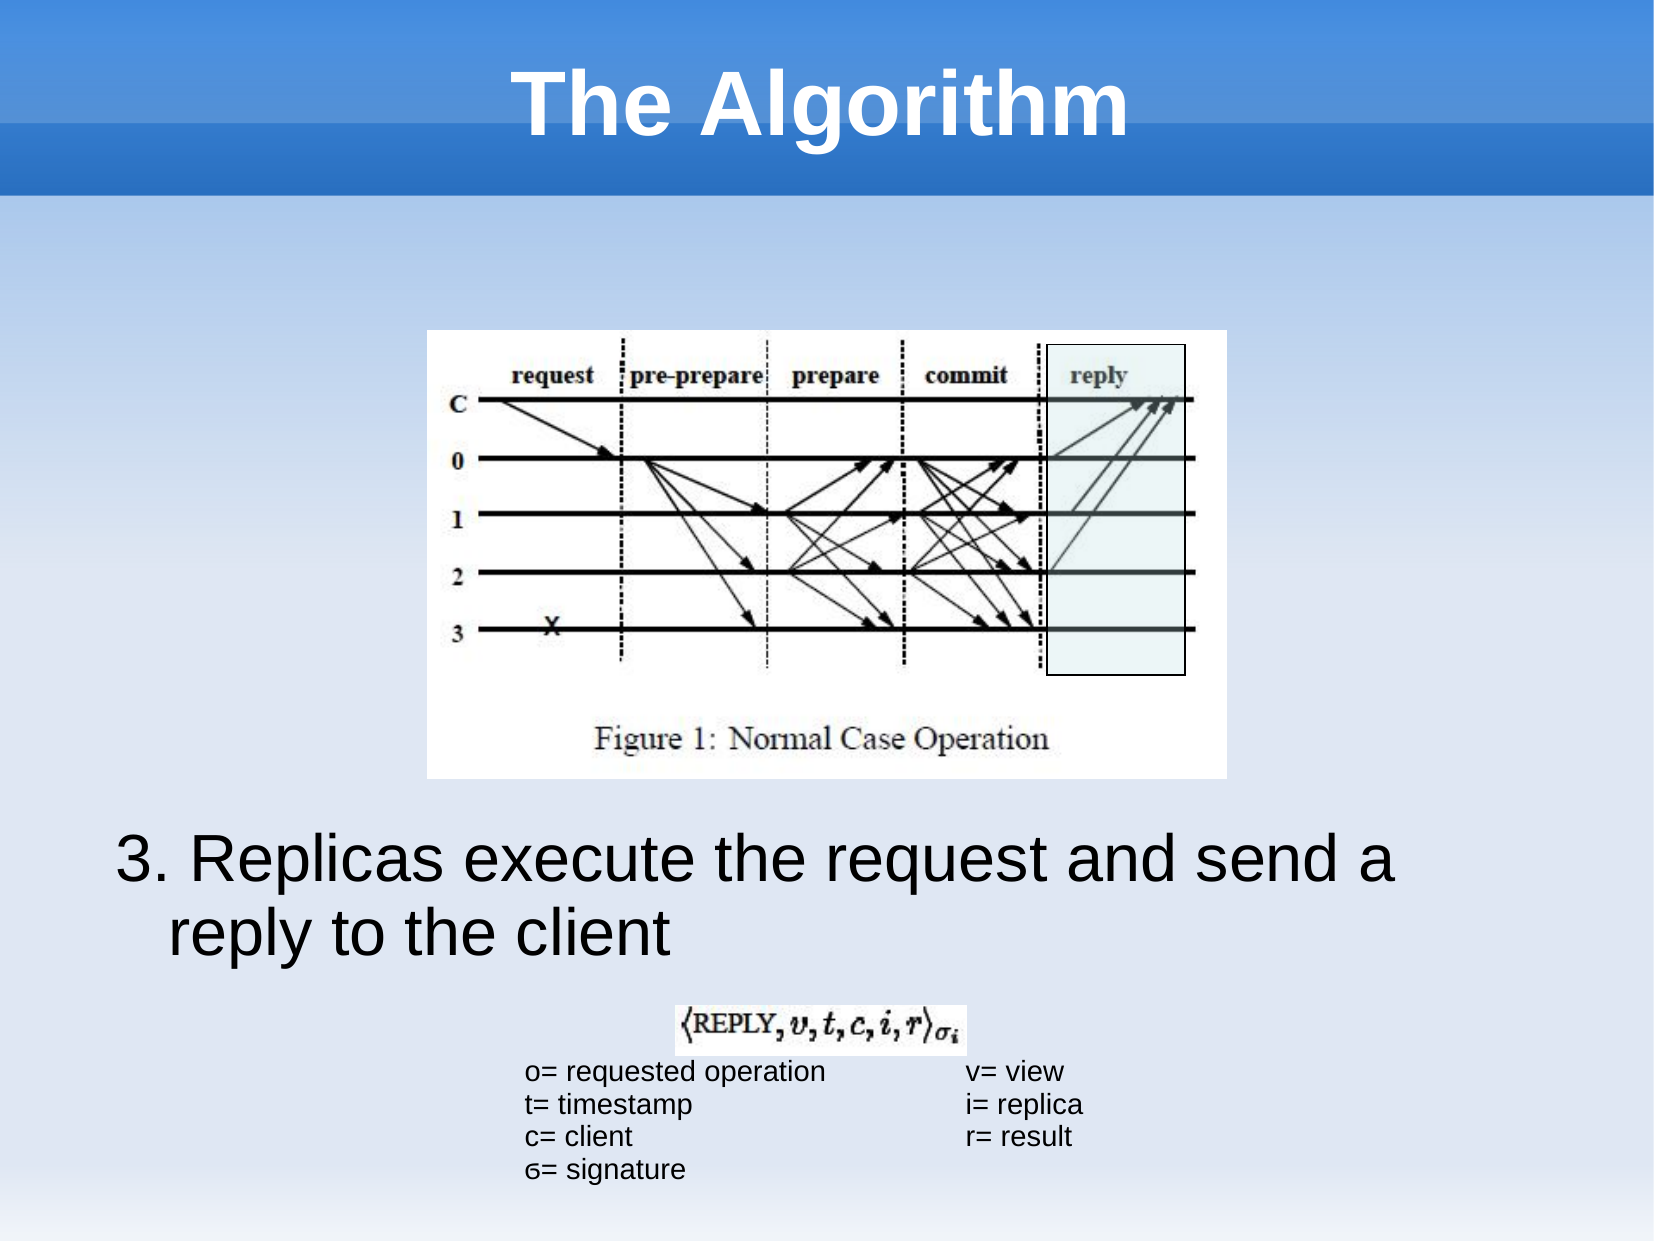

# The Algorithm
3. Replicas execute the request and send a reply to the client
o= requested operation
t= timestamp
c= client
ϭ= signature
v= view
i= replica
r= result